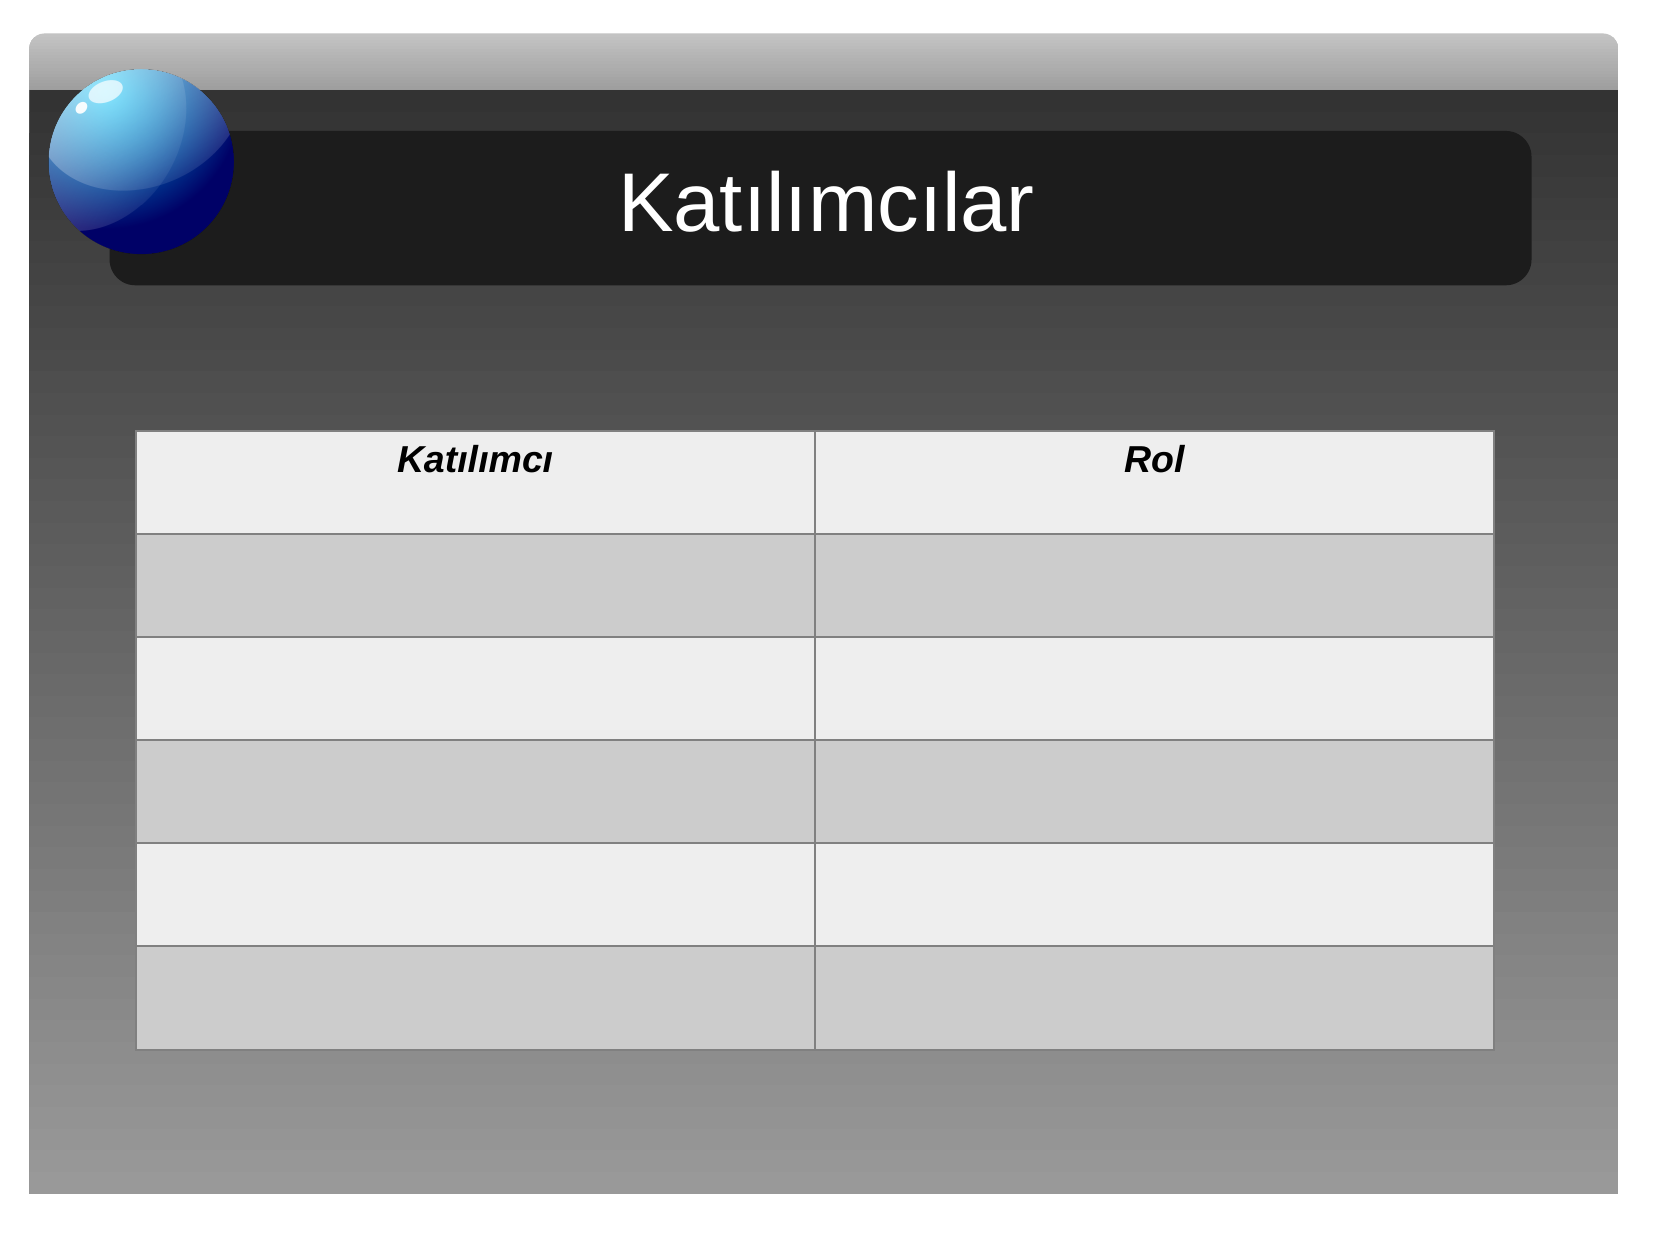

# Katılımcılar
| Katılımcı | Rol |
| --- | --- |
| | |
| | |
| | |
| | |
| | |